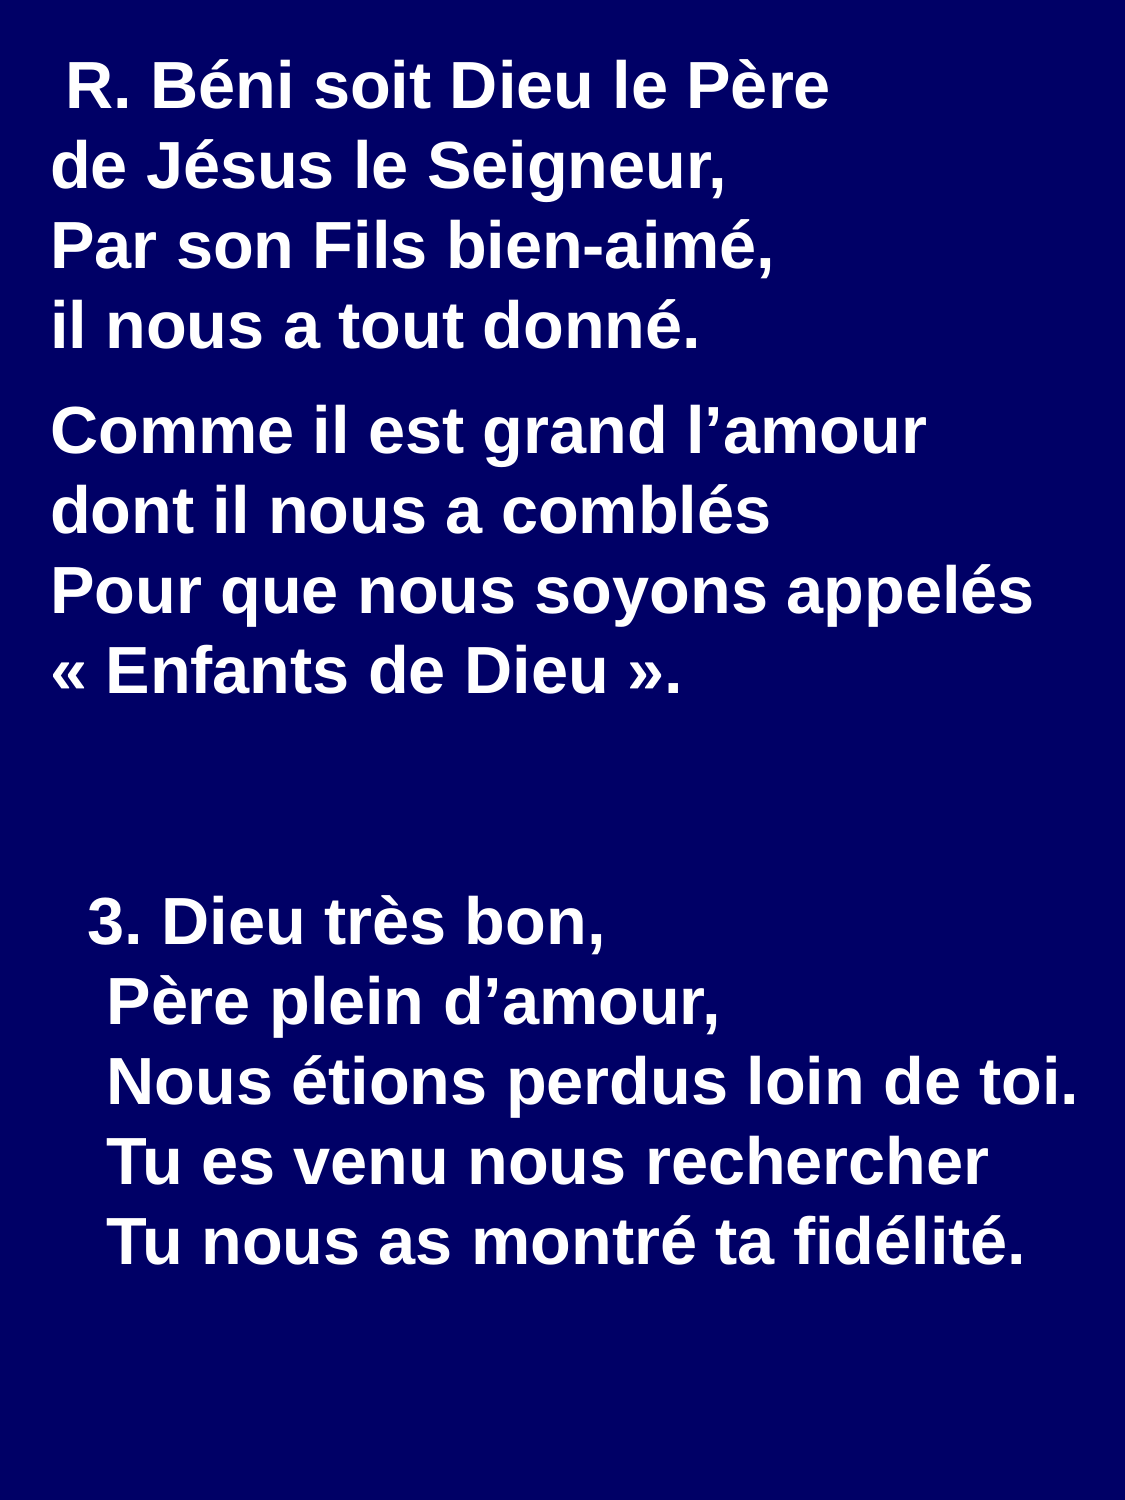

R. Béni soit Dieu le Père
de Jésus le Seigneur,
Par son Fils bien-aimé,
il nous a tout donné.
Comme il est grand l’amour
dont il nous a comblés
Pour que nous soyons appelés « Enfants de Dieu ».
 3. Dieu très bon,
Père plein d’amour,
Nous étions perdus loin de toi.
Tu es venu nous rechercher
Tu nous as montré ta fidélité.